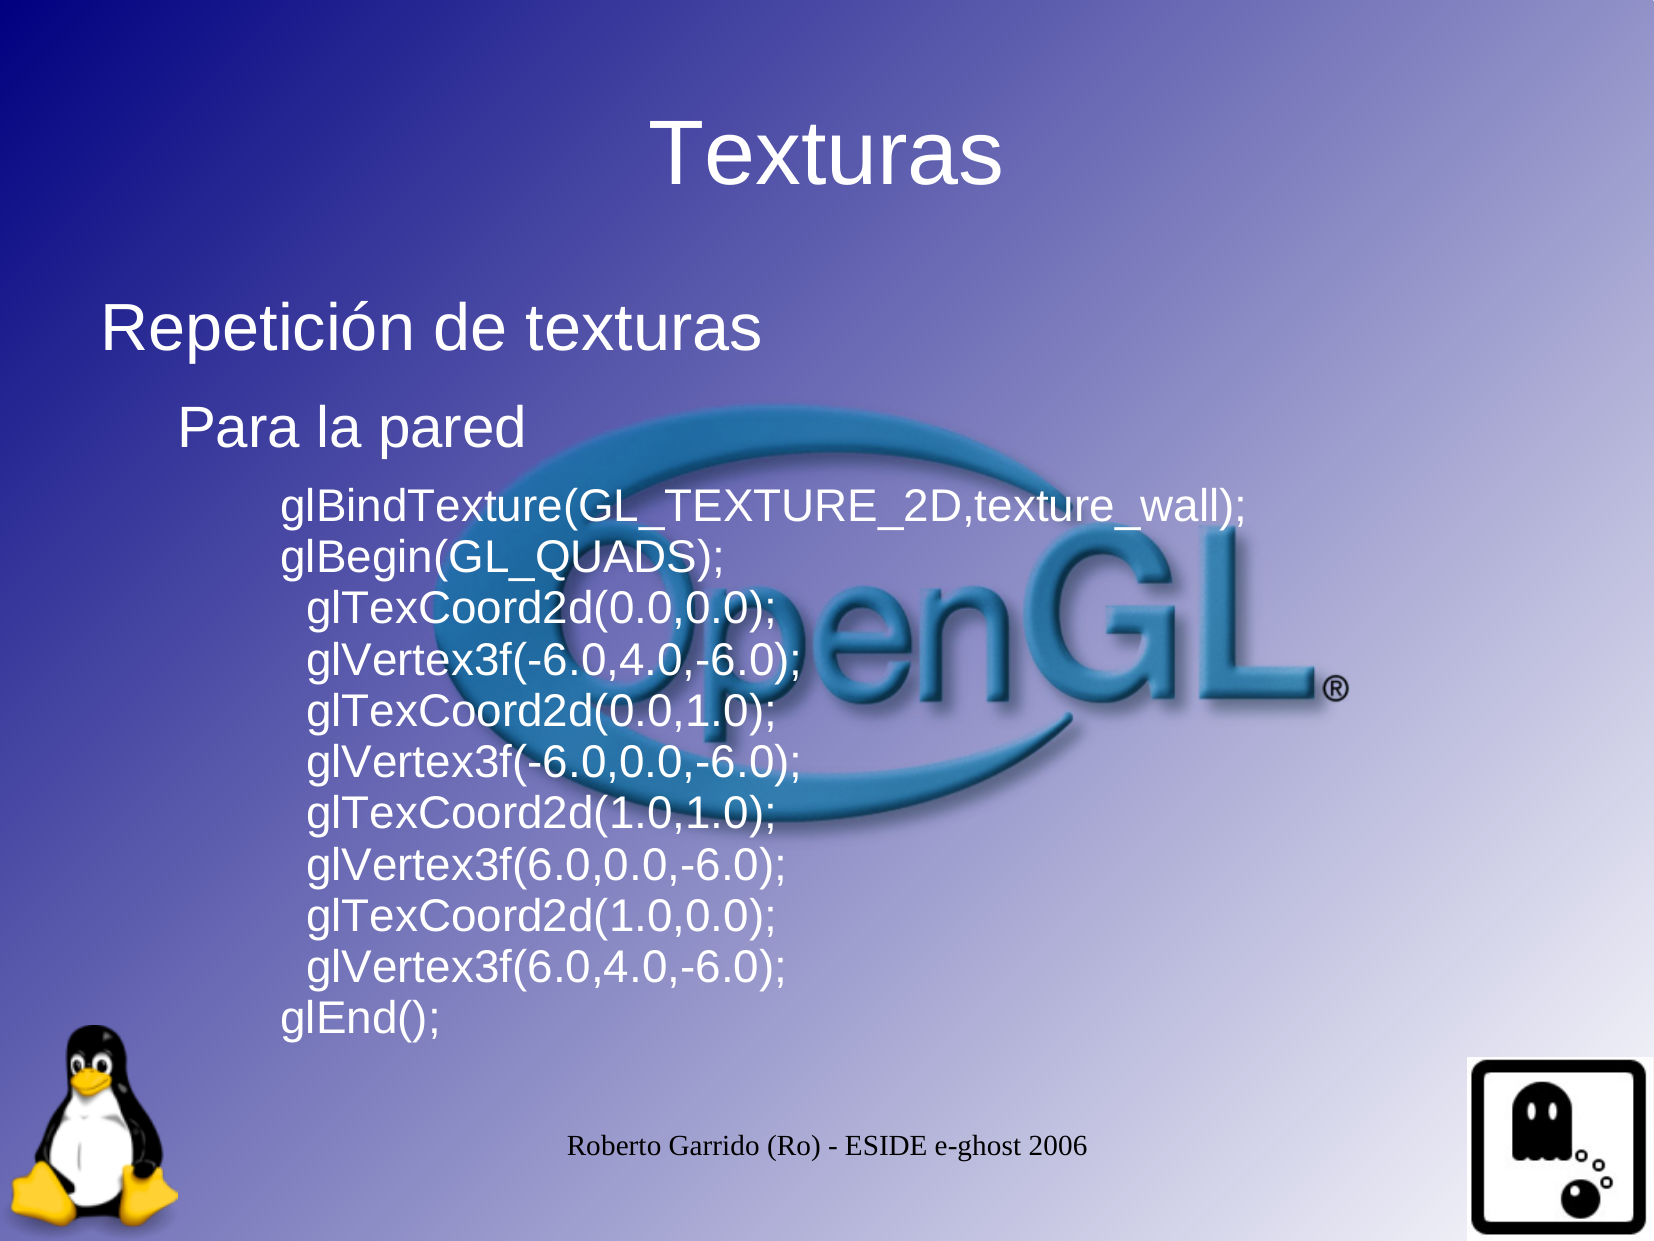

# Texturas
Repetición de texturas
Para la pared
glBindTexture(GL_TEXTURE_2D,texture_wall);
glBegin(GL_QUADS);
 glTexCoord2d(0.0,0.0);
 glVertex3f(-6.0,4.0,-6.0);
 glTexCoord2d(0.0,1.0);
 glVertex3f(-6.0,0.0,-6.0);
 glTexCoord2d(1.0,1.0);
 glVertex3f(6.0,0.0,-6.0);
 glTexCoord2d(1.0,0.0);
 glVertex3f(6.0,4.0,-6.0);
glEnd();
Roberto Garrido (Ro) - ESIDE e-ghost 2006